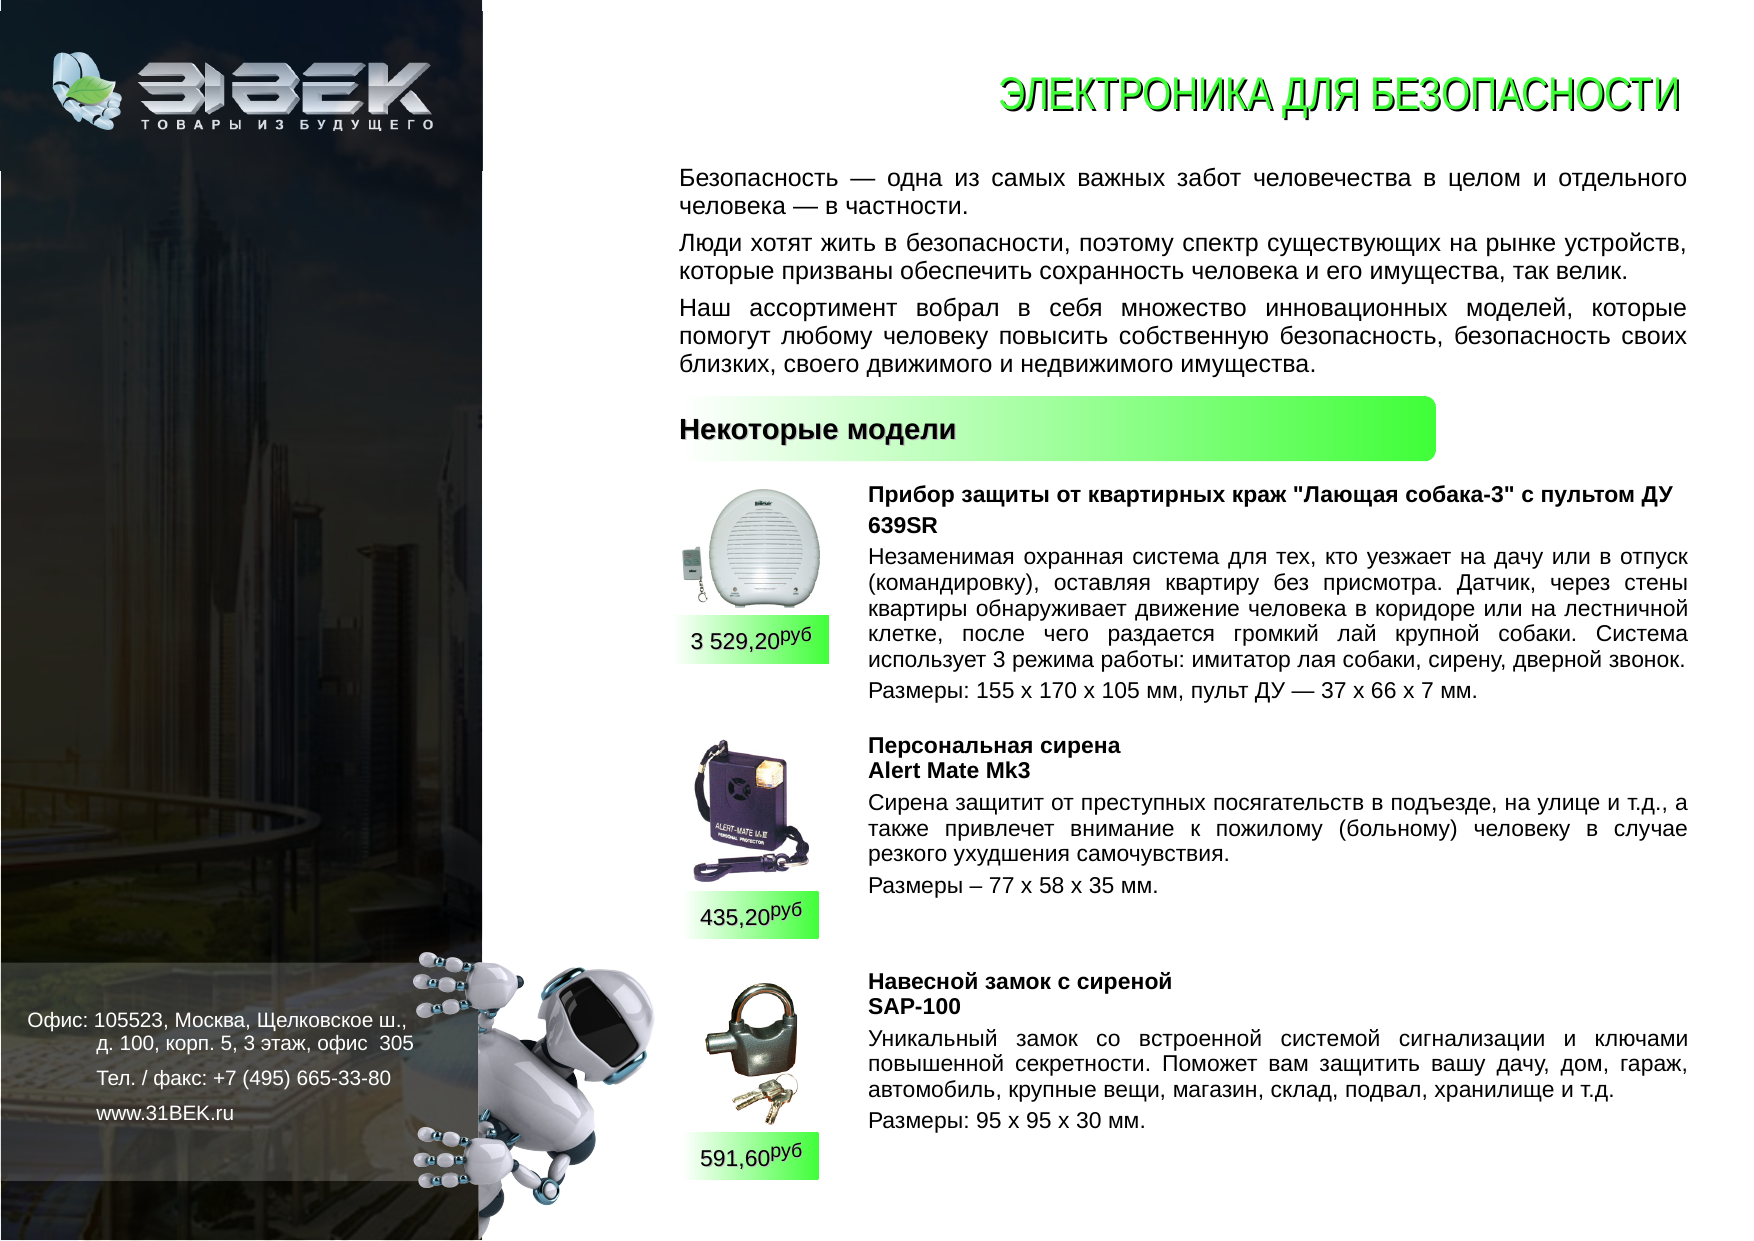

Офис: 105523, Москва, Щелковское ш.,
 д. 100, корп. 5, 3 этаж, офис 305
 Тел. / факс: +7 (495) 665-33-80
 www.31BEK.ru
ЭЛЕКТРОНИКА ДЛЯ БЕЗОПАСНОСТИ
Безопасность — одна из самых важных забот человечества в целом и отдельного человека — в частности.
Люди хотят жить в безопасности, поэтому спектр существующих на рынке устройств, которые призваны обеспечить сохранность человека и его имущества, так велик.
Наш ассортимент вобрал в себя множество инновационных моделей, которые помогут любому человеку повысить собственную безопасность, безопасность своих близких, своего движимого и недвижимого имущества.
Некоторые модели
Прибор защиты от квартирных краж "Лающая собака-3" с пультом ДУ
639SR
Незаменимая охранная система для тех, кто уезжает на дачу или в отпуск (командировку), оставляя квартиру без присмотра. Датчик, через стены квартиры обнаруживает движение человека в коридоре или на лестничной клетке, после чего раздается громкий лай крупной собаки. Система использует 3 режима работы: имитатор лая собаки, сирену, дверной звонок.
Размеры: 155 х 170 х 105 мм, пульт ДУ ― 37 х 66 х 7 мм.
Персональная сирена
Alert Mate Mk3
Сирена защитит от преступных посягательств в подъезде, на улице и т.д., а также привлечет внимание к пожилому (больному) человеку в случае резкого ухудшения самочувствия.
Размеры – 77 х 58 х 35 мм.
Навесной замок с сиреной
SAP-100
Уникальный замок со встроенной системой сигнализации и ключами повышенной секретности. Поможет вам защитить вашу дачу, дом, гараж, автомобиль, крупные вещи, магазин, склад, подвал, хранилище и т.д.
Размеры: 95 х 95 х 30 мм.
3 529,20руб
435,20руб
591,60руб